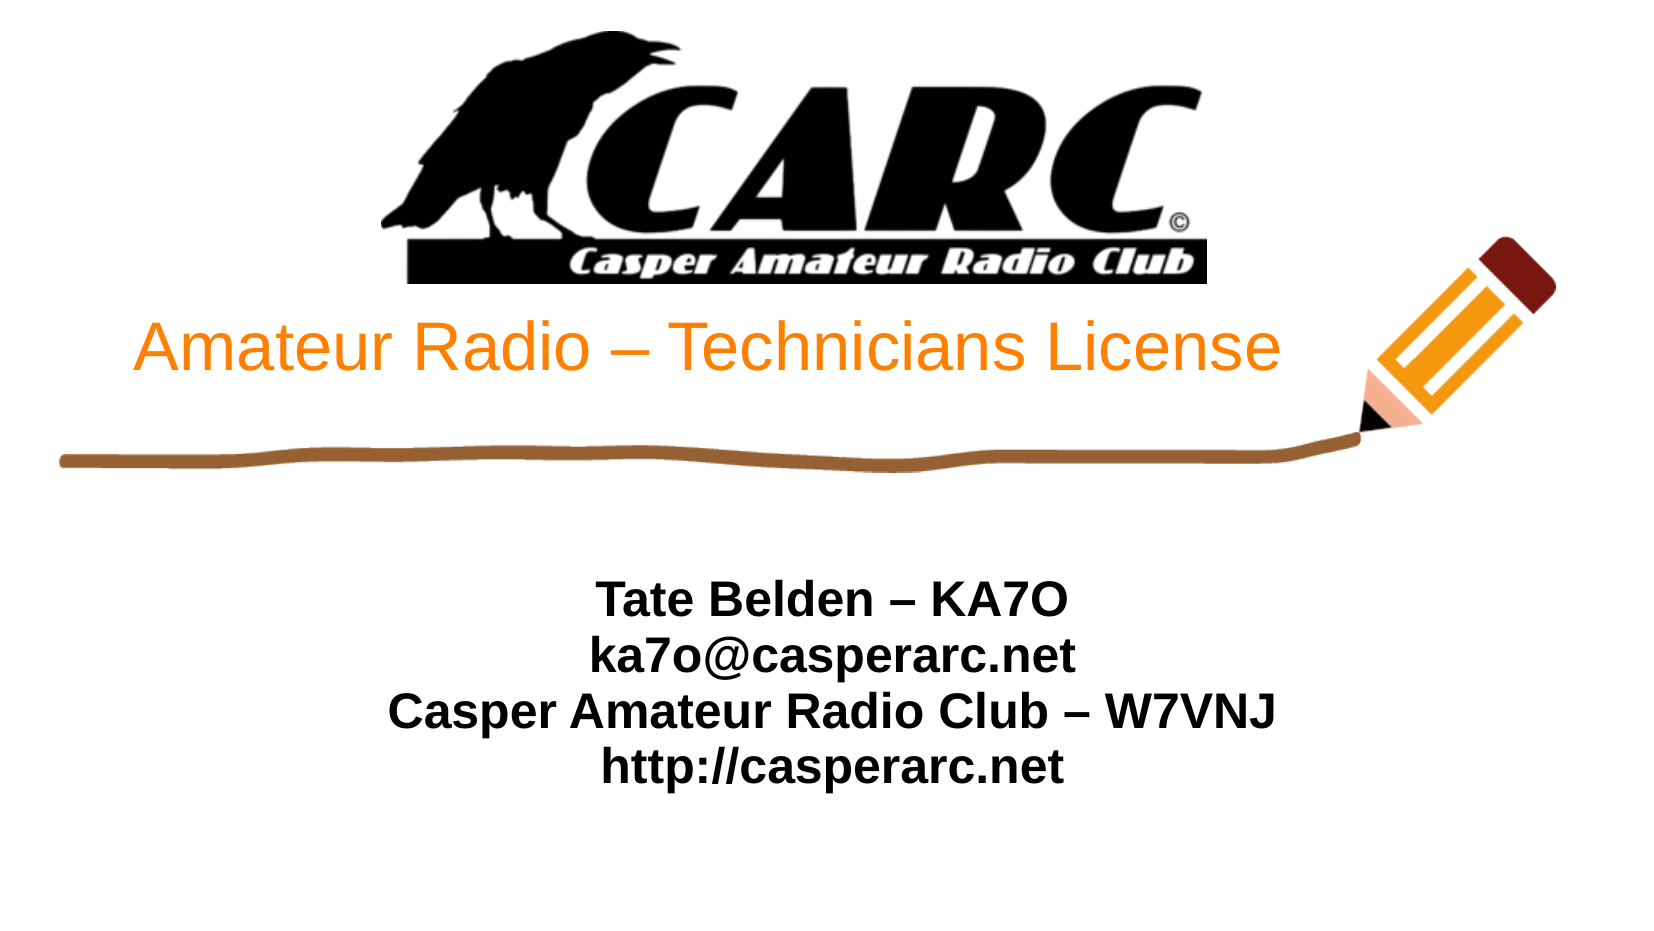

# Amateur Radio – Technicians License
Tate Belden – KA7O
ka7o@casperarc.net
Casper Amateur Radio Club – W7VNJ
http://casperarc.net